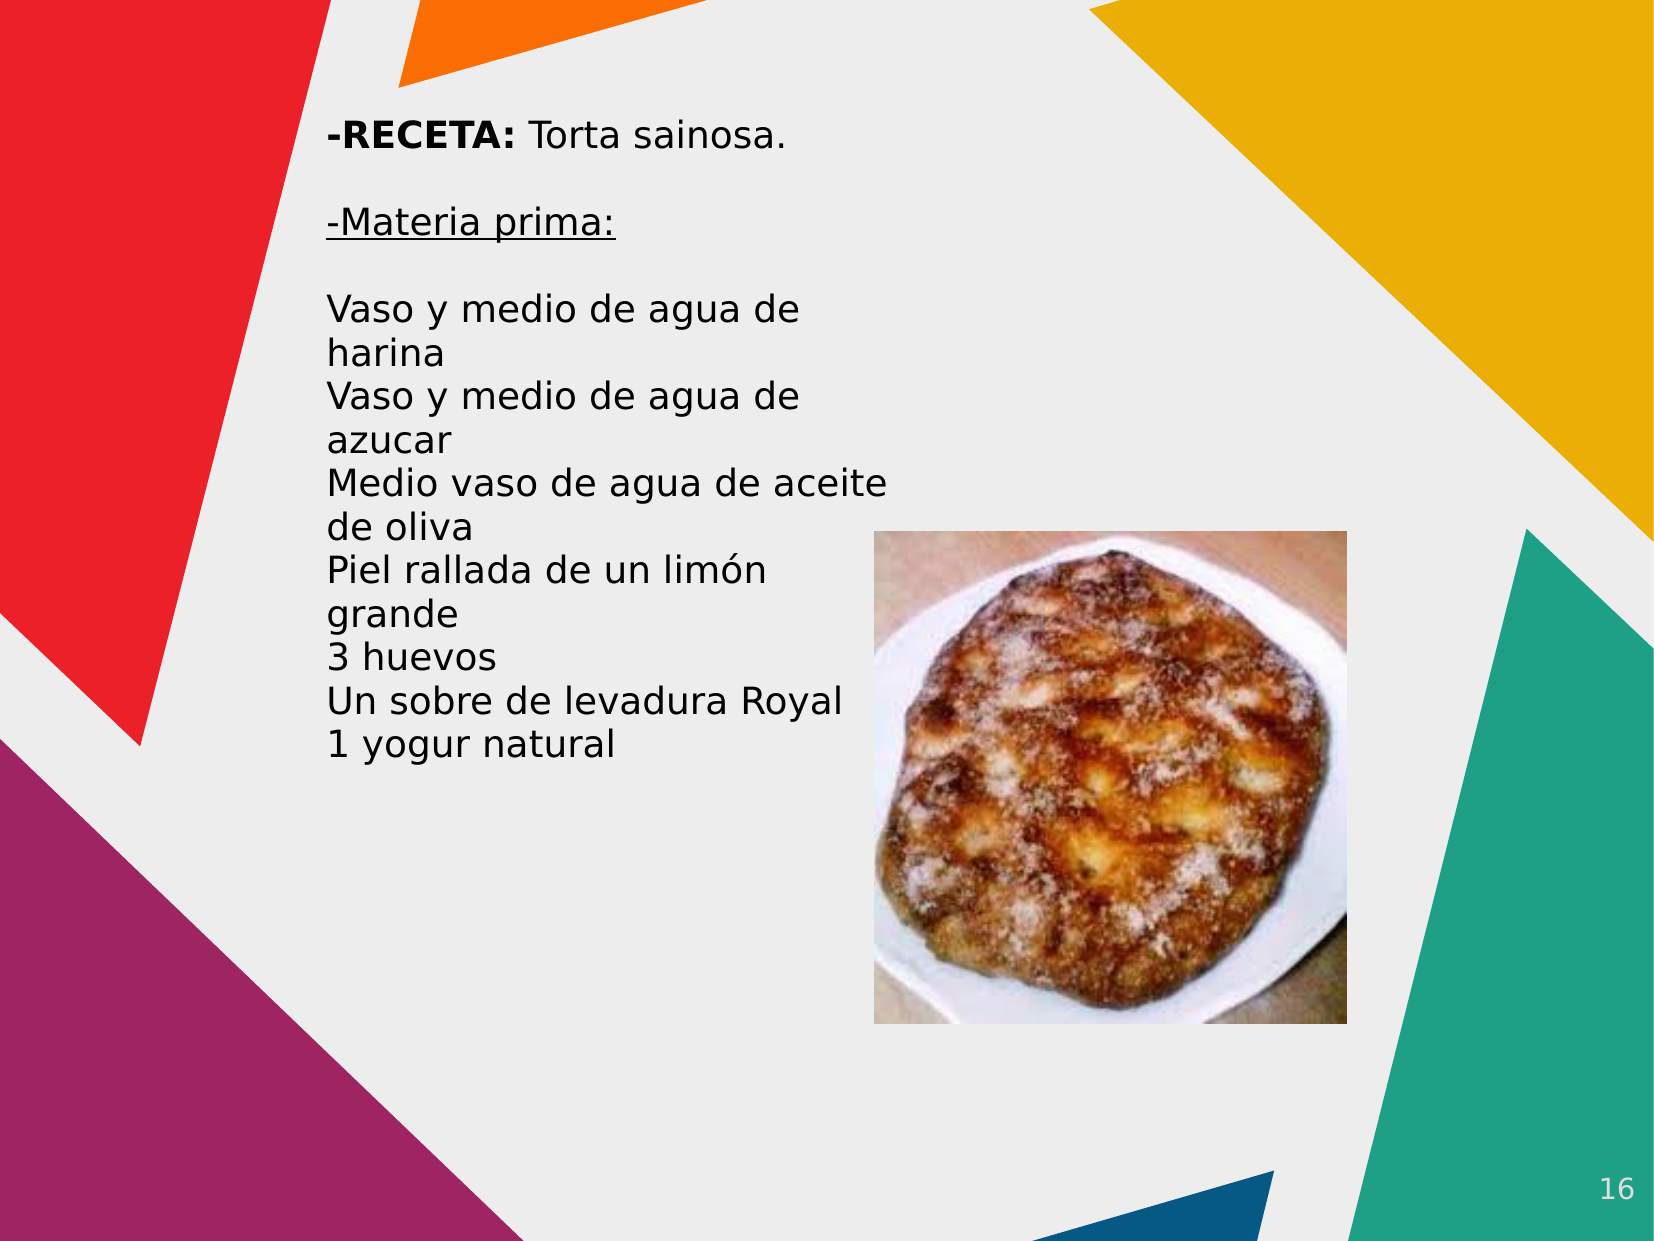

-RECETA: Torta sainosa.
-Materia prima:
Vaso y medio de agua de harina
Vaso y medio de agua de azucar
Medio vaso de agua de aceite de oliva
Piel rallada de un limón grande
3 huevos
Un sobre de levadura Royal
1 yogur natural
16